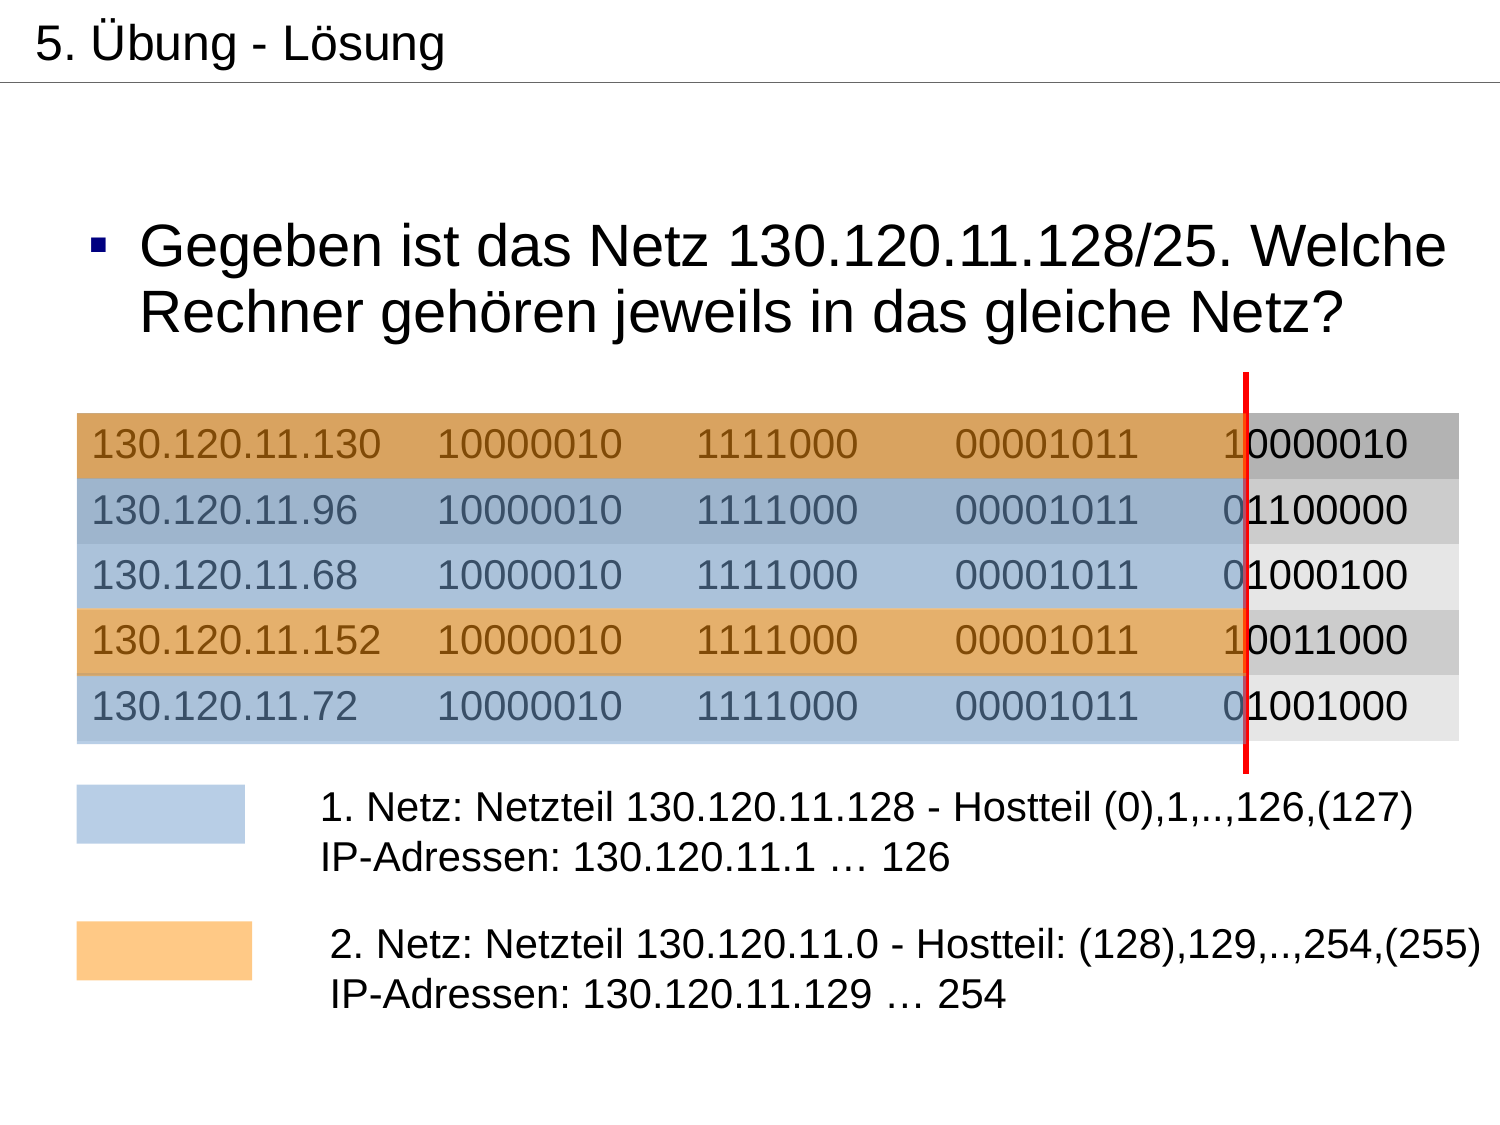

# 5. Übung - Lösung
Gegeben ist das Netz 130.120.11.128/25. Welche Rechner gehören jeweils in das gleiche Netz?
| 130.120.11.130 | 10000010 | 1111000 | 00001011 | 10000010 |
| --- | --- | --- | --- | --- |
| 130.120.11.96 | 10000010 | 1111000 | 00001011 | 01100000 |
| 130.120.11.68 | 10000010 | 1111000 | 00001011 | 01000100 |
| 130.120.11.152 | 10000010 | 1111000 | 00001011 | 10011000 |
| 130.120.11.72 | 10000010 | 1111000 | 00001011 | 01001000 |
1. Netz: Netzteil 130.120.11.128 - Hostteil (0),1,..,126,(127)
IP-Adressen: 130.120.11.1 … 126
2. Netz: Netzteil 130.120.11.0 - Hostteil: (128),129,..,254,(255)
IP-Adressen: 130.120.11.129 … 254